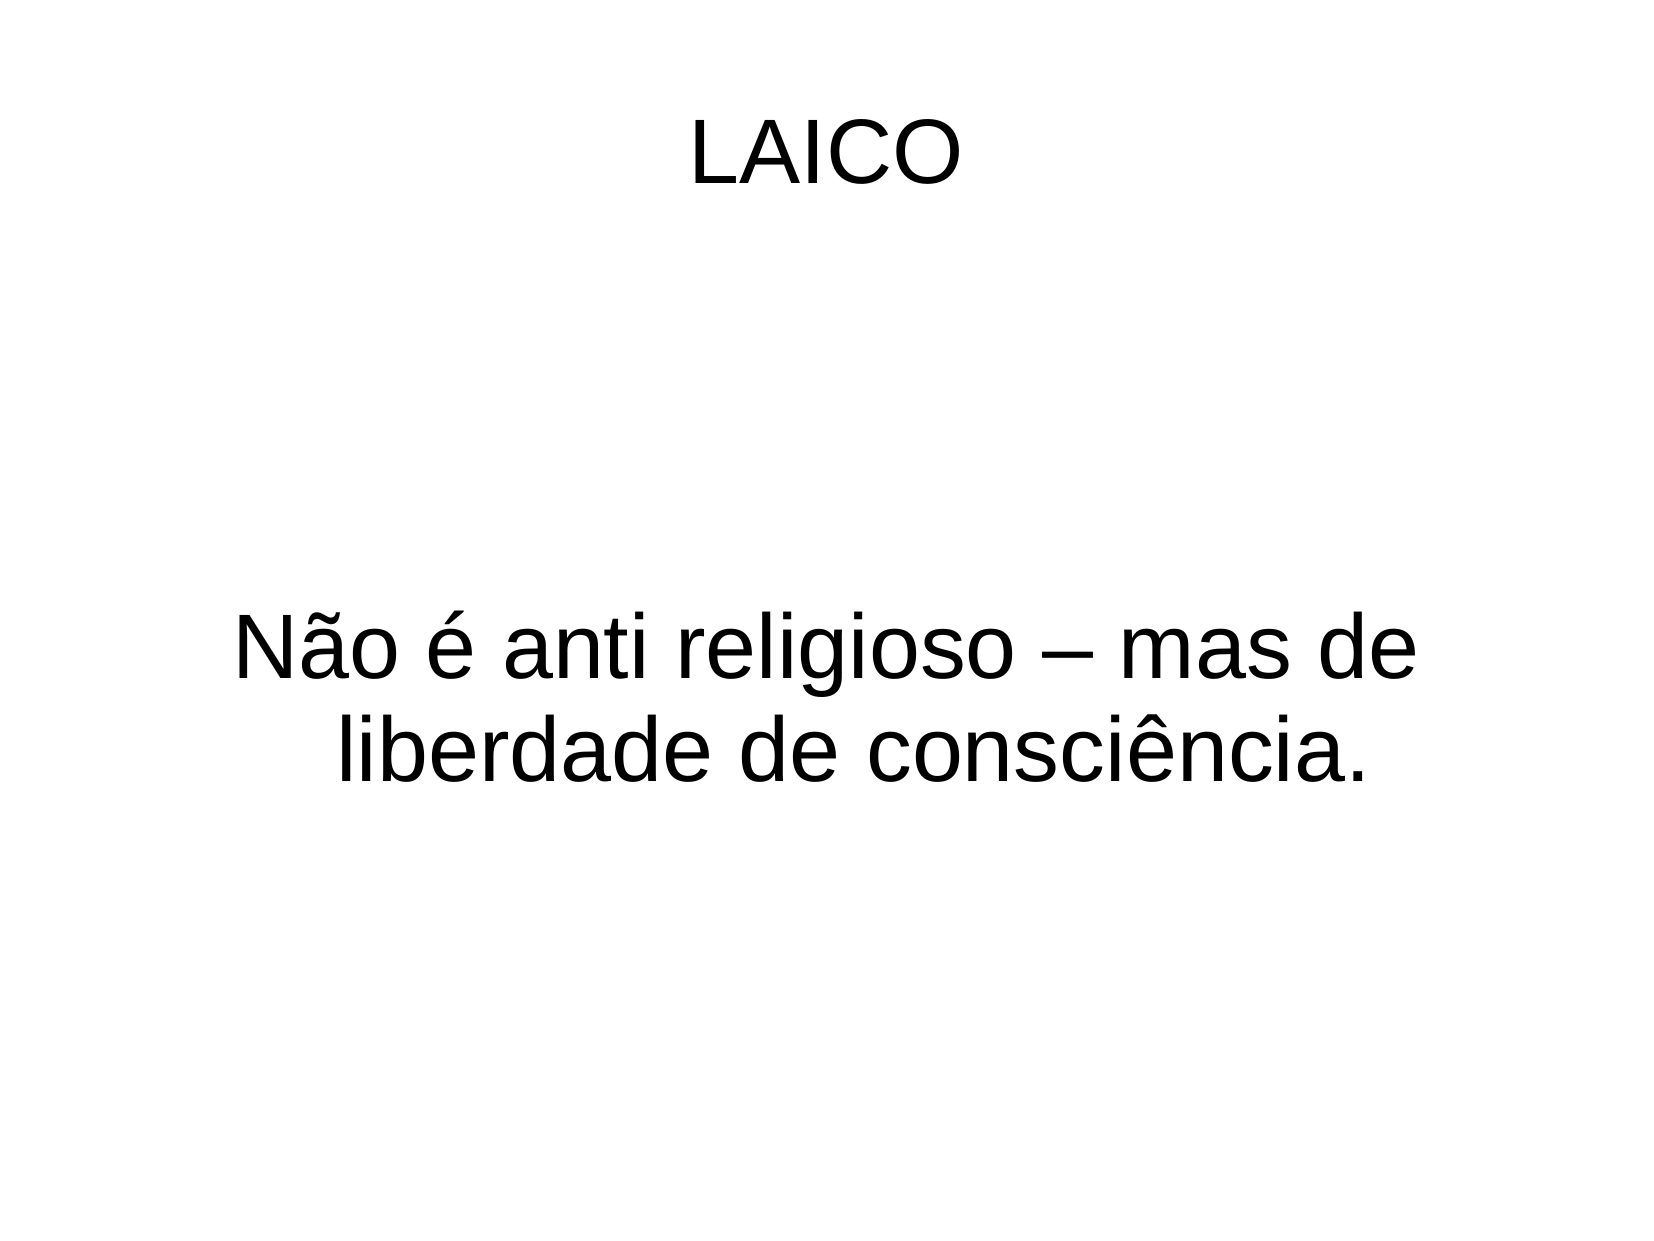

# LAICO
Não é anti religioso – mas de liberdade de consciência.